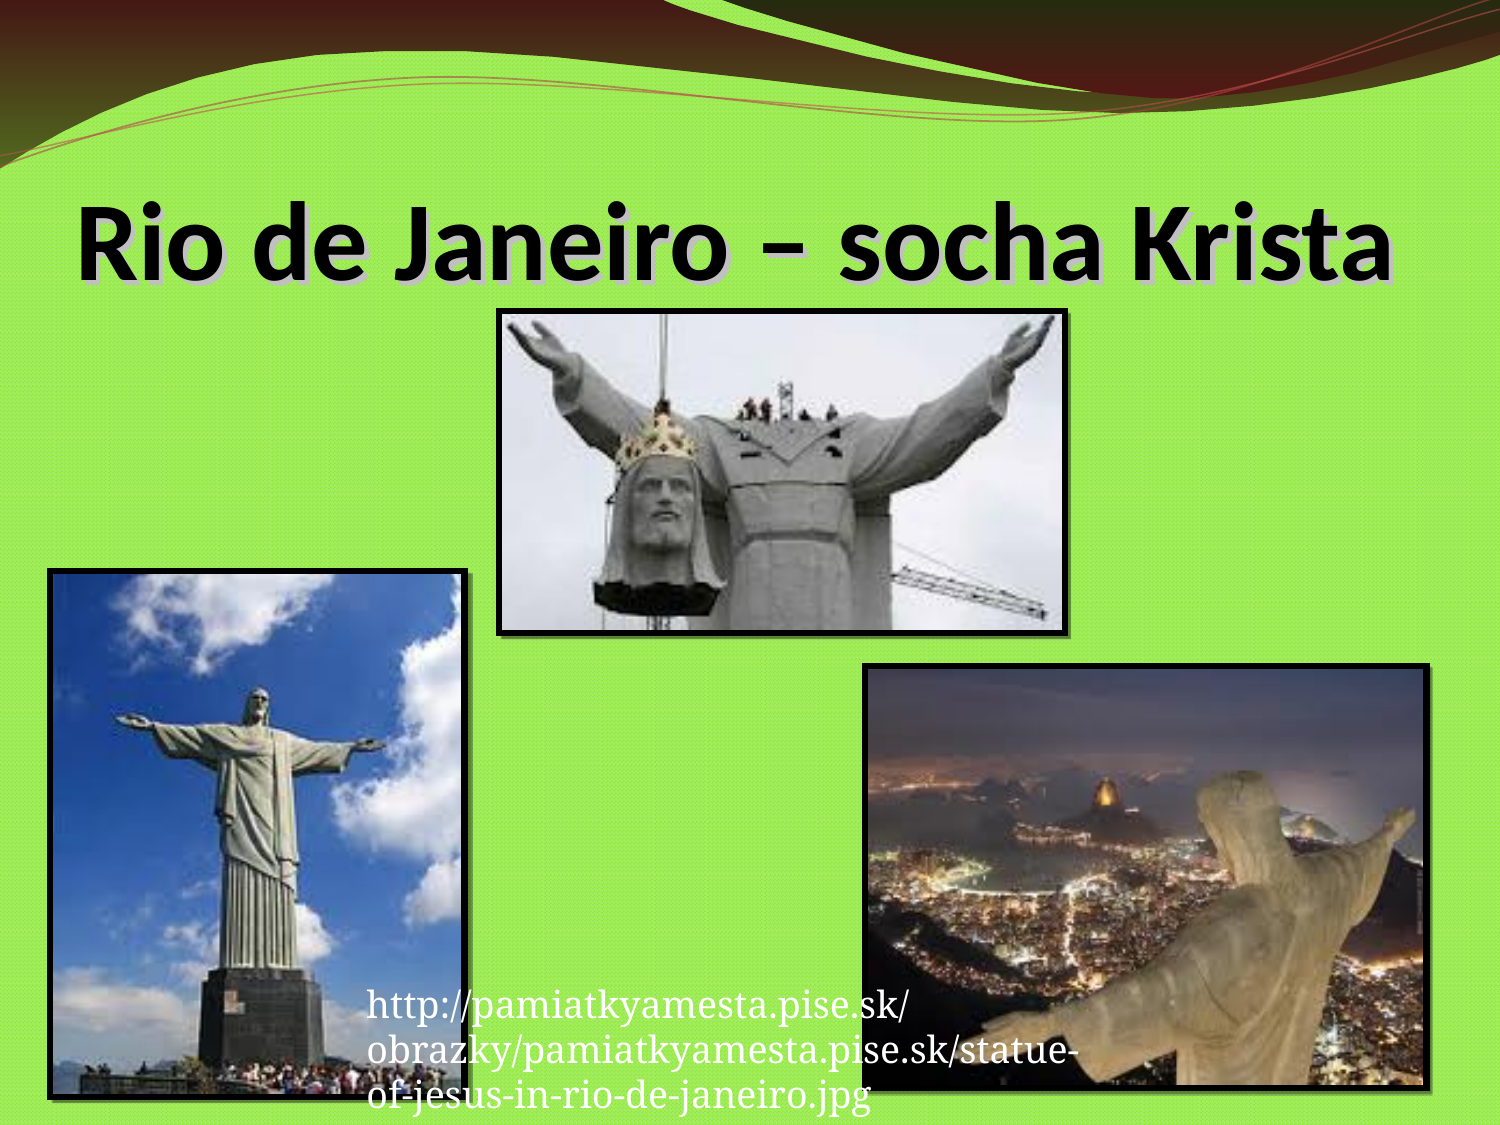

# Rio de Janeiro – socha Krista
http://pamiatkyamesta.pise.sk/obrazky/pamiatkyamesta.pise.sk/statue-of-jesus-in-rio-de-janeiro.jpg